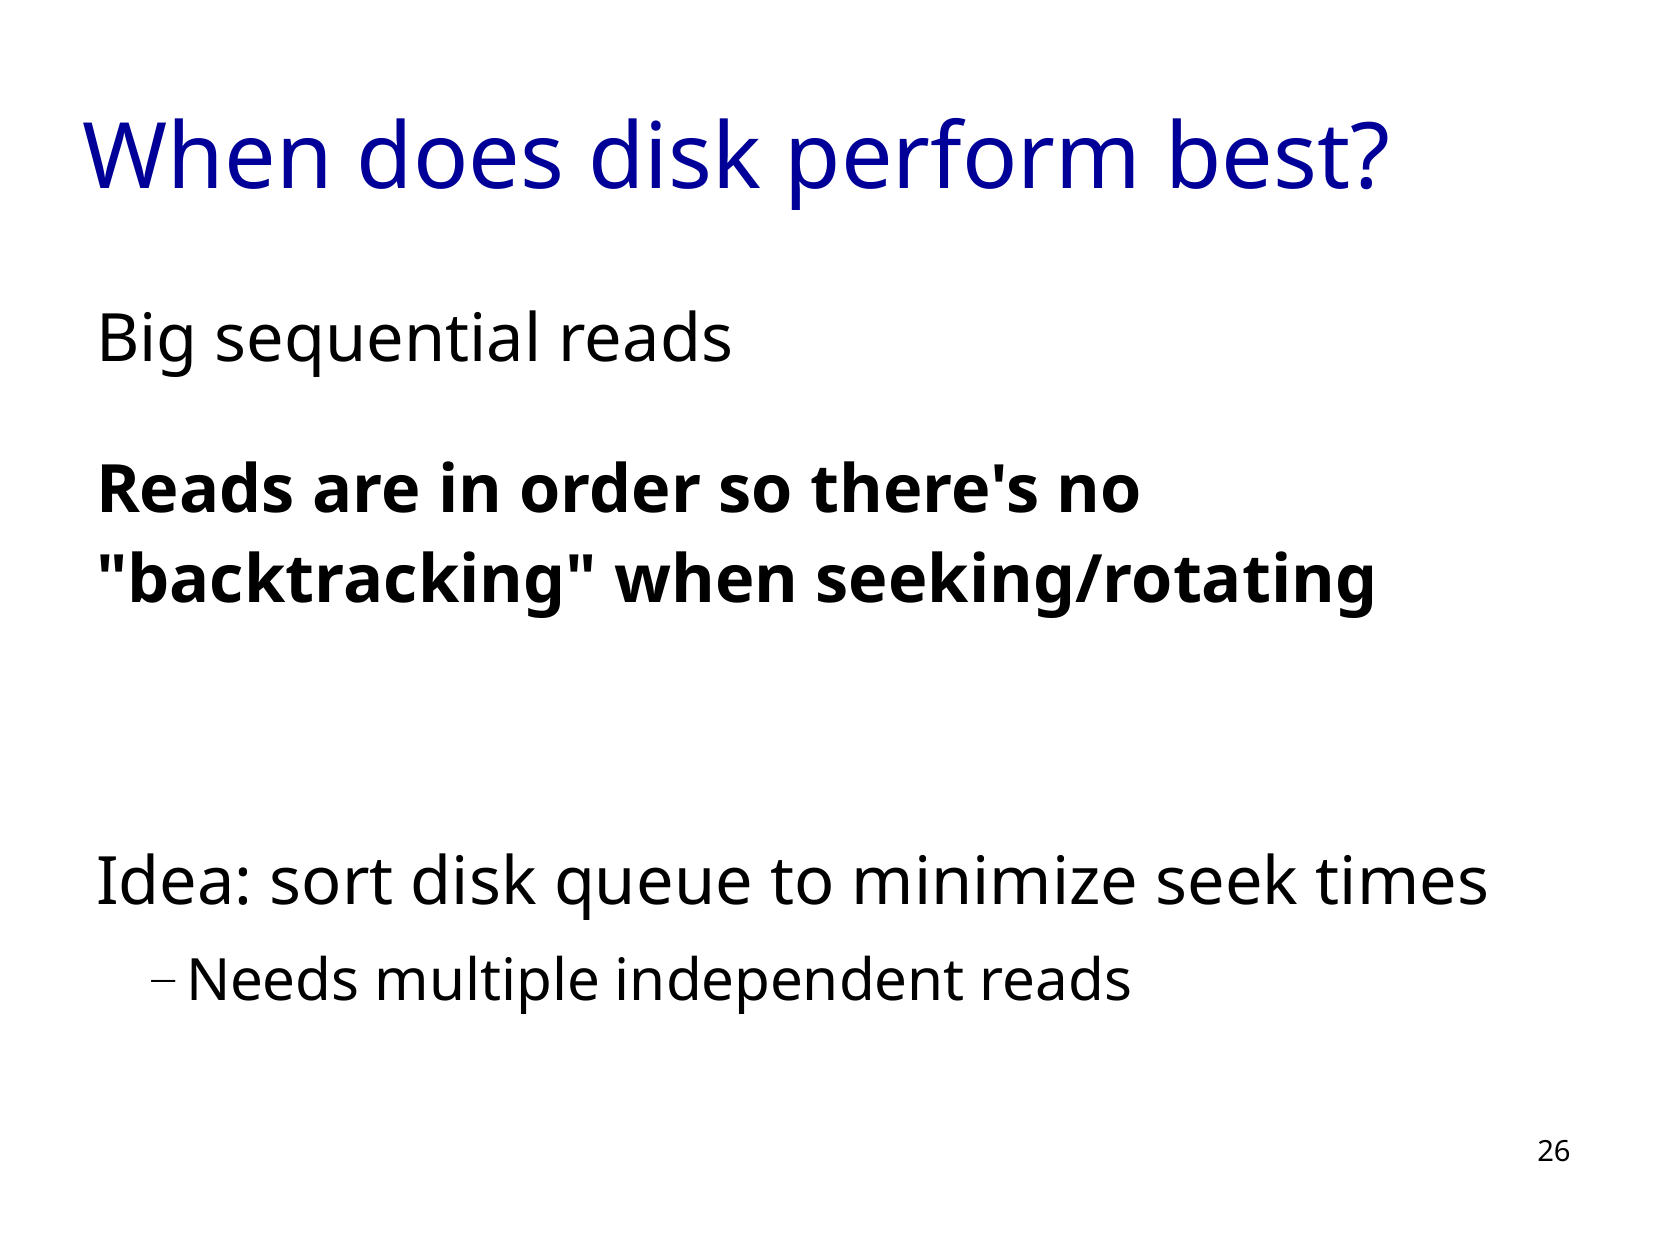

# When does disk perform best?
Big sequential reads
Reads are in order so there's no "backtracking" when seeking/rotating
Idea: sort disk queue to minimize seek times
Needs multiple independent reads
26